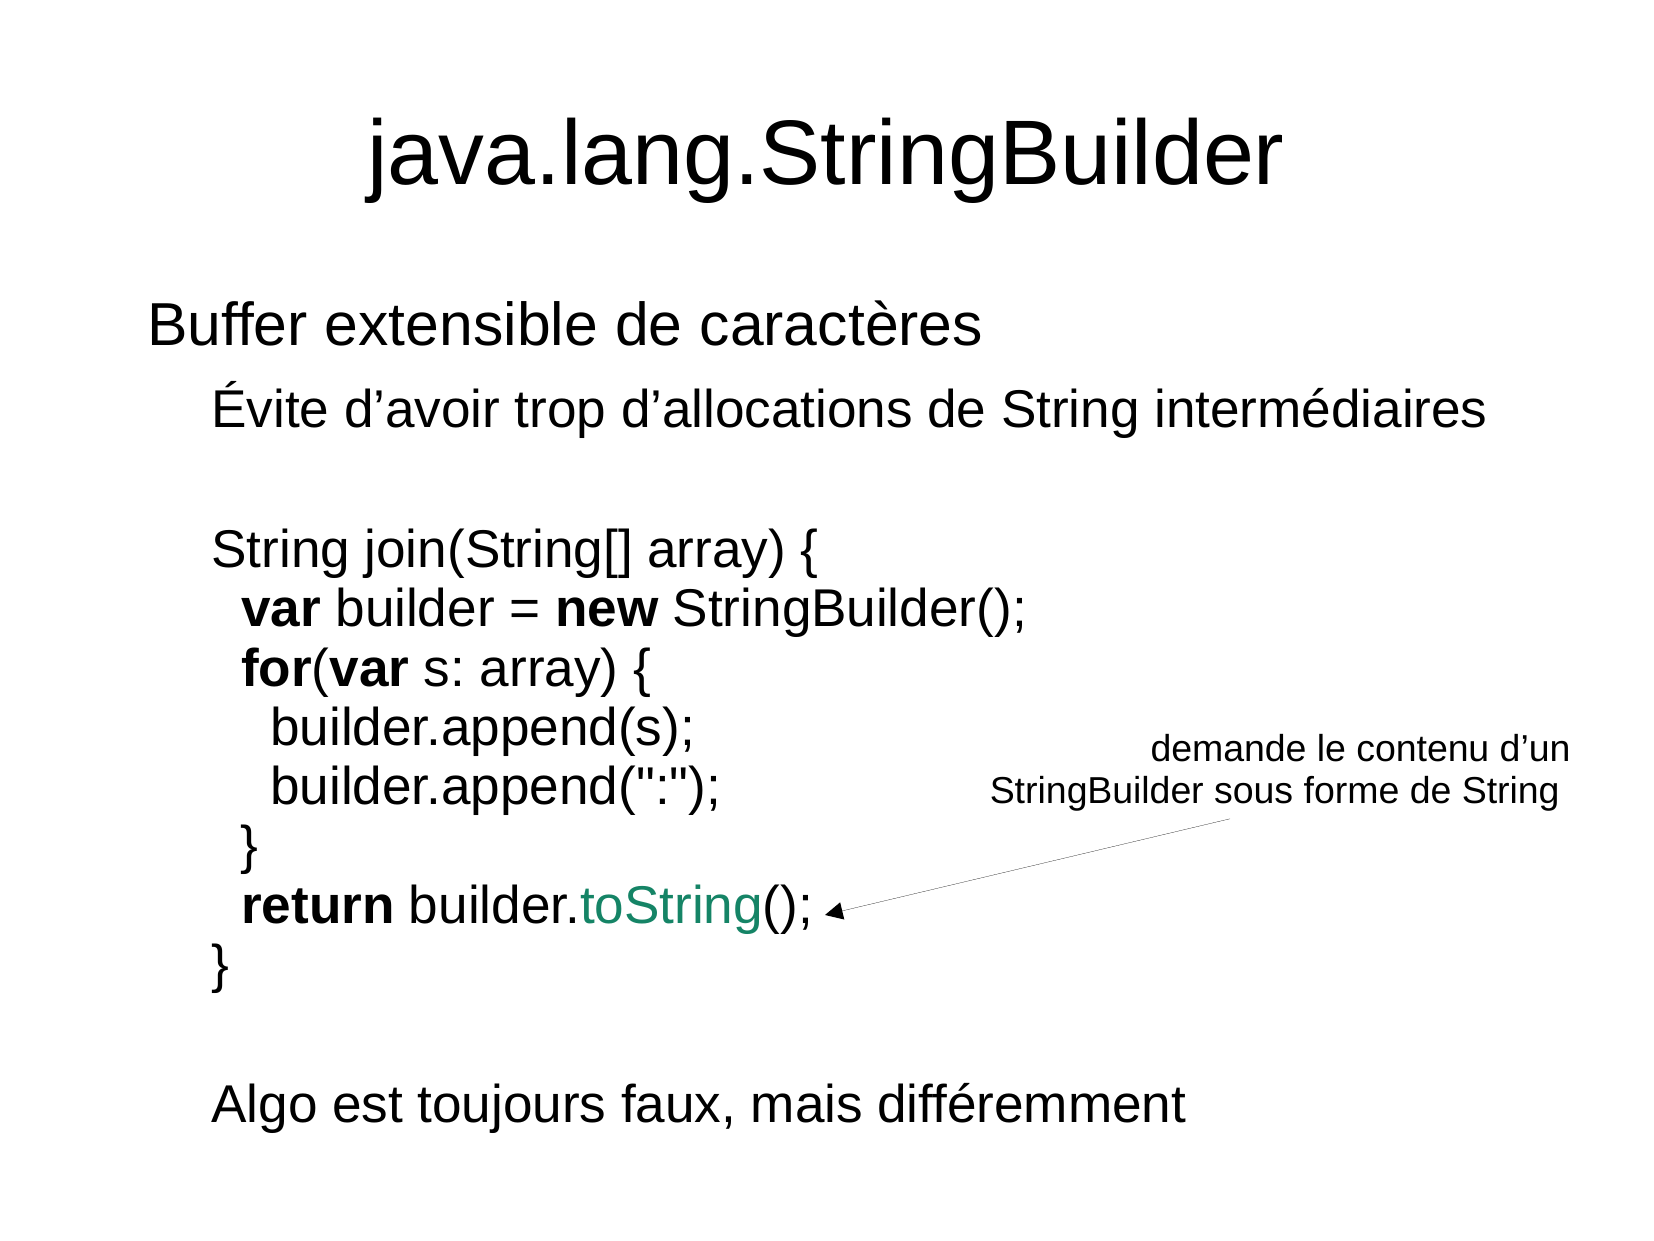

# java.lang.StringBuilder
Buffer extensible de caractères
Évite d’avoir trop d’allocations de String intermédiaires
String join(String[] array) {
 var builder = new StringBuilder();
 for(var s: array) {
 builder.append(s);
 builder.append(":");
 }
 return builder.toString();
}
Algo est toujours faux, mais différemment
demande le contenu d’un
StringBuilder sous forme de String